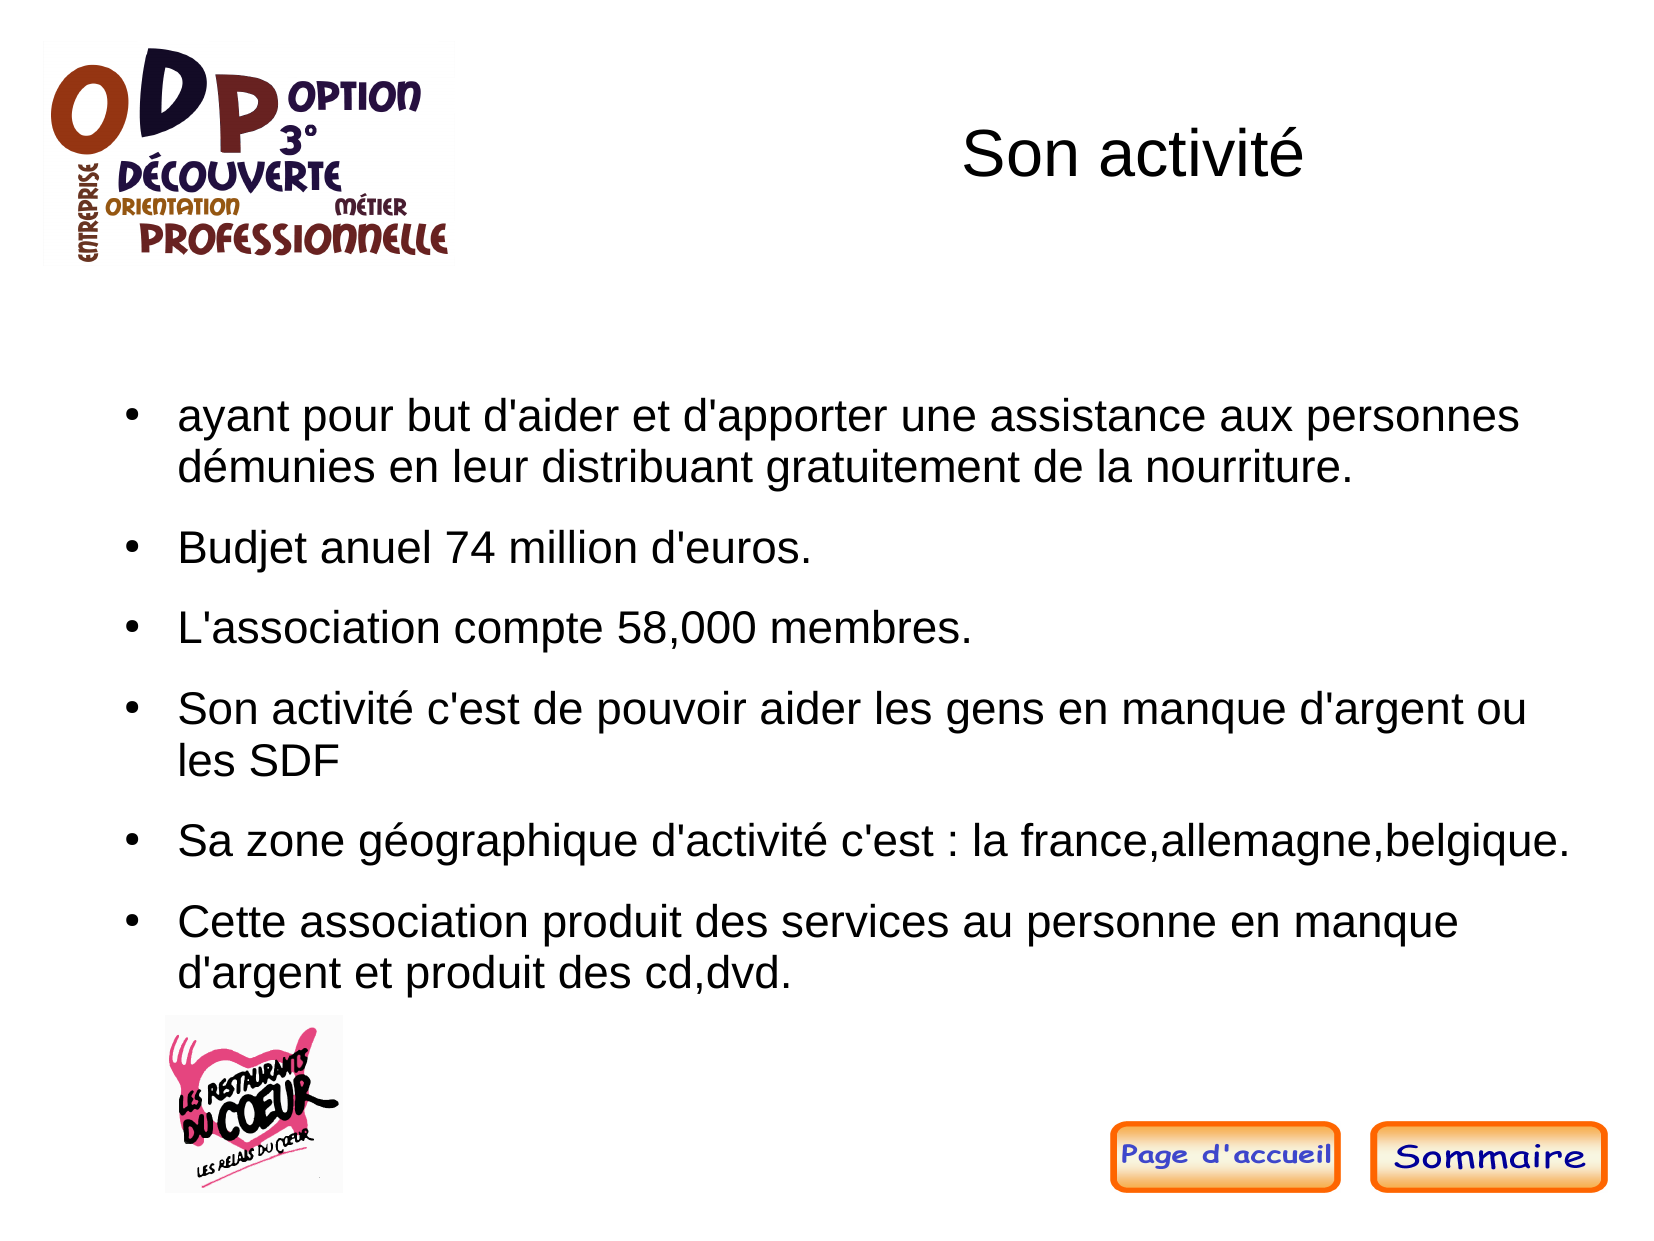

# Son activité
ayant pour but d'aider et d'apporter une assistance aux personnes démunies en leur distribuant gratuitement de la nourriture.
Budjet anuel 74 million d'euros.
L'association compte 58,000 membres.
Son activité c'est de pouvoir aider les gens en manque d'argent ou les SDF
Sa zone géographique d'activité c'est : la france,allemagne,belgique.
Cette association produit des services au personne en manque d'argent et produit des cd,dvd.